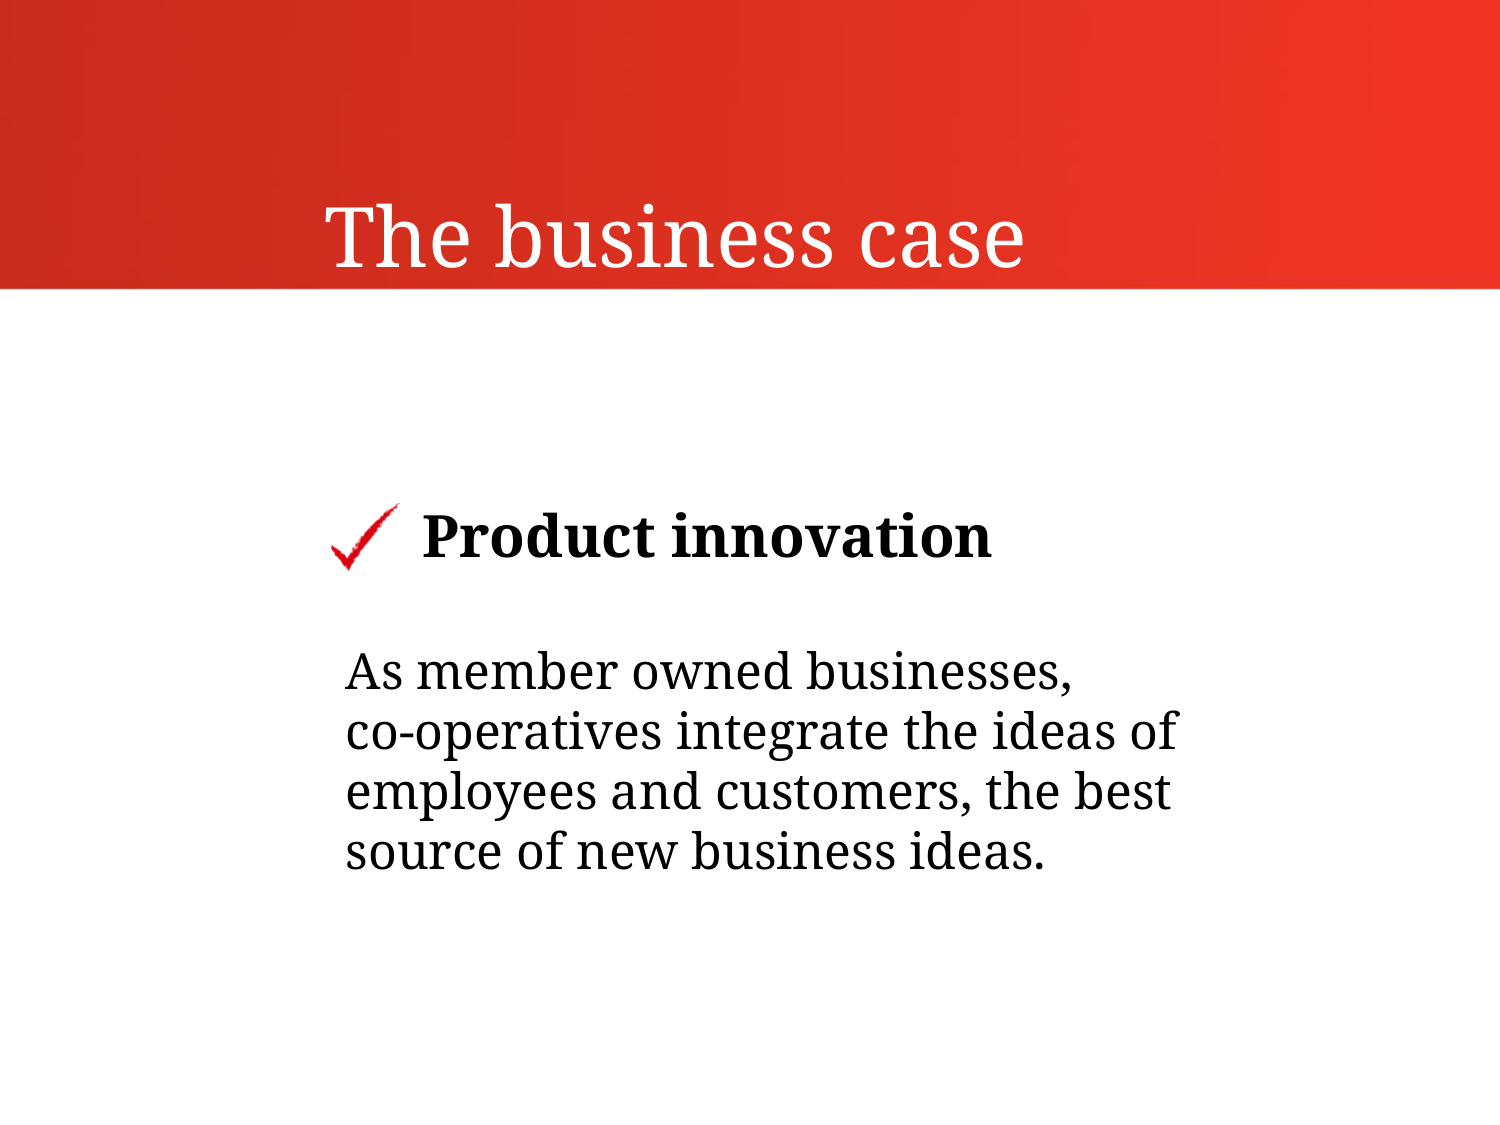

# The business case
 Product innovation
As member owned businesses,
co-operatives integrate the ideas of employees and customers, the best source of new business ideas.